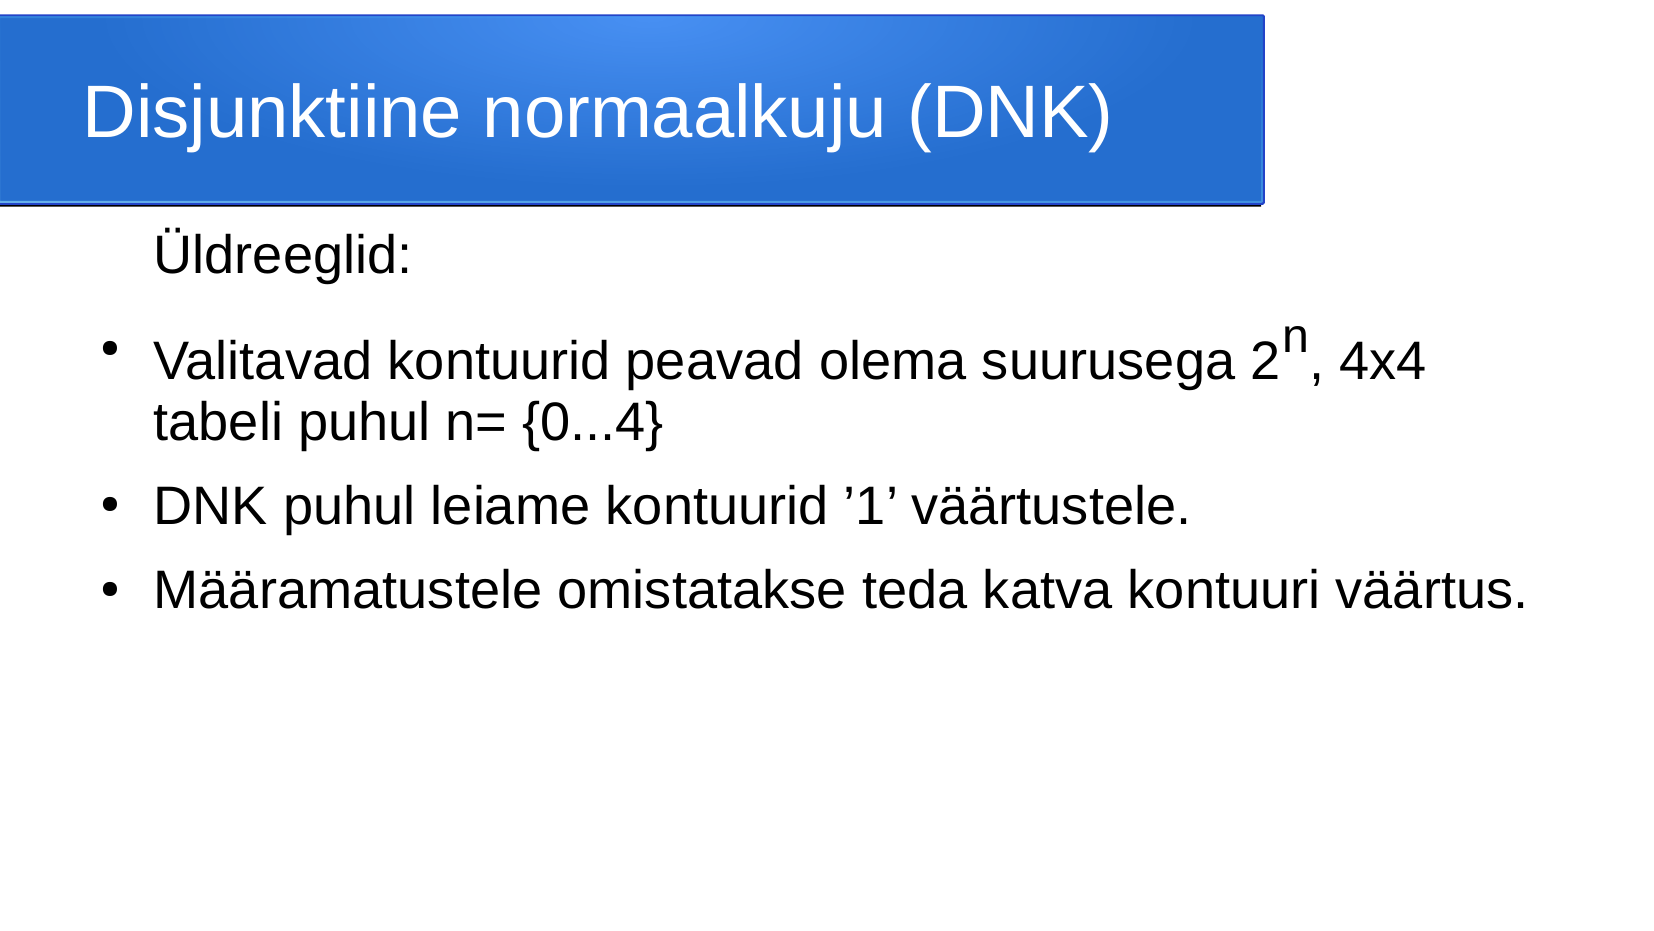

# Disjunktiine normaalkuju (DNK)
Üldreeglid:
Valitavad kontuurid peavad olema suurusega 2n, 4x4 tabeli puhul n= {0...4}
DNK puhul leiame kontuurid ’1’ väärtustele.
Määramatustele omistatakse teda katva kontuuri väärtus.